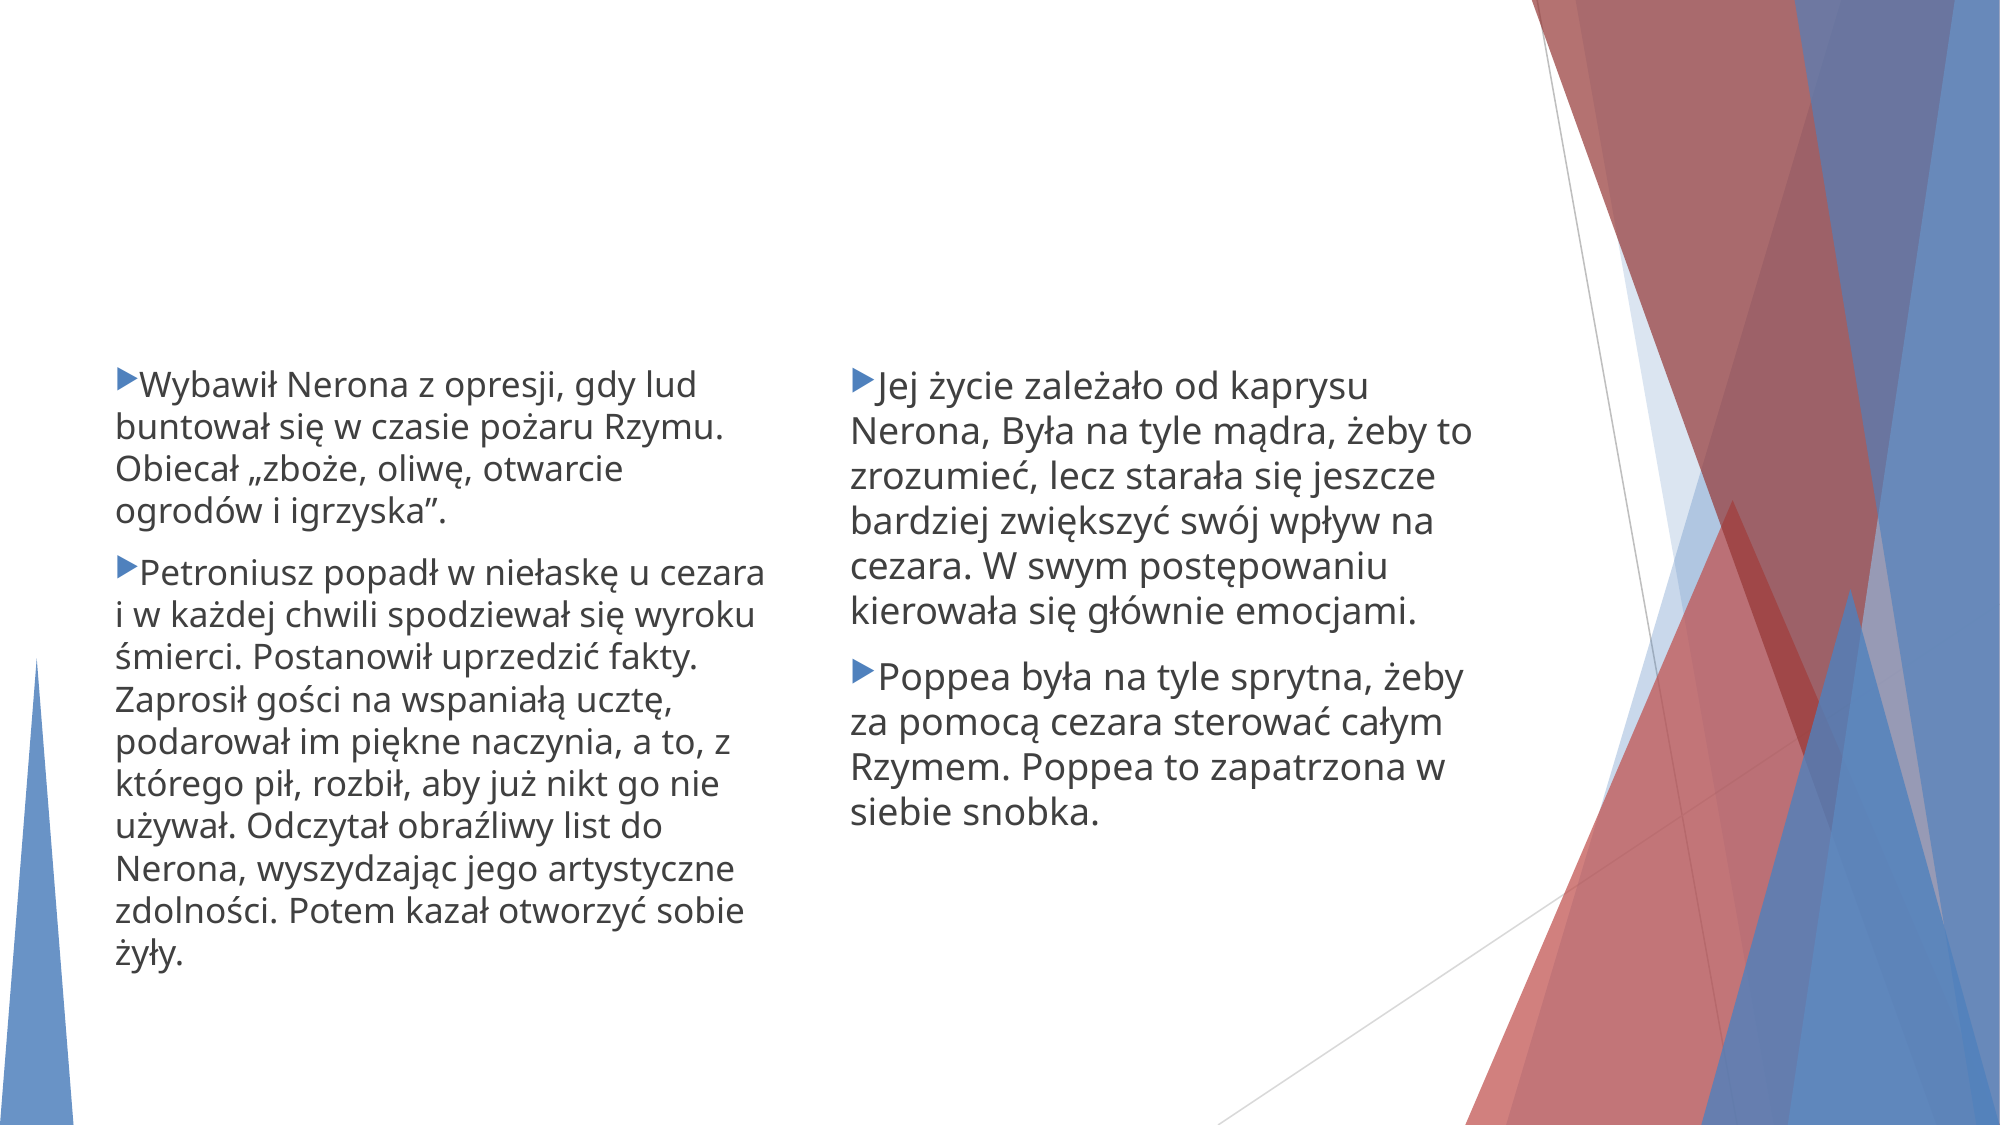

#
Wybawił Nerona z opresji, gdy lud buntował się w czasie pożaru Rzymu. Obiecał „zboże, oliwę, otwarcie ogrodów i igrzyska”.
Petroniusz popadł w niełaskę u cezara i w każdej chwili spodziewał się wyroku śmierci. Postanowił uprzedzić fakty. Zaprosił gości na wspaniałą ucztę, podarował im piękne naczynia, a to, z którego pił, rozbił, aby już nikt go nie używał. Odczytał obraźliwy list do Nerona, wyszydzając jego artystyczne zdolności. Potem kazał otworzyć sobie żyły.
Jej życie zależało od kaprysu Nerona, Była na tyle mądra, żeby to zrozumieć, lecz starała się jeszcze bardziej zwiększyć swój wpływ na cezara. W swym postępowaniu kierowała się głównie emocjami.
Poppea była na tyle sprytna, żeby za pomocą cezara sterować całym Rzymem. Poppea to zapatrzona w siebie snobka.